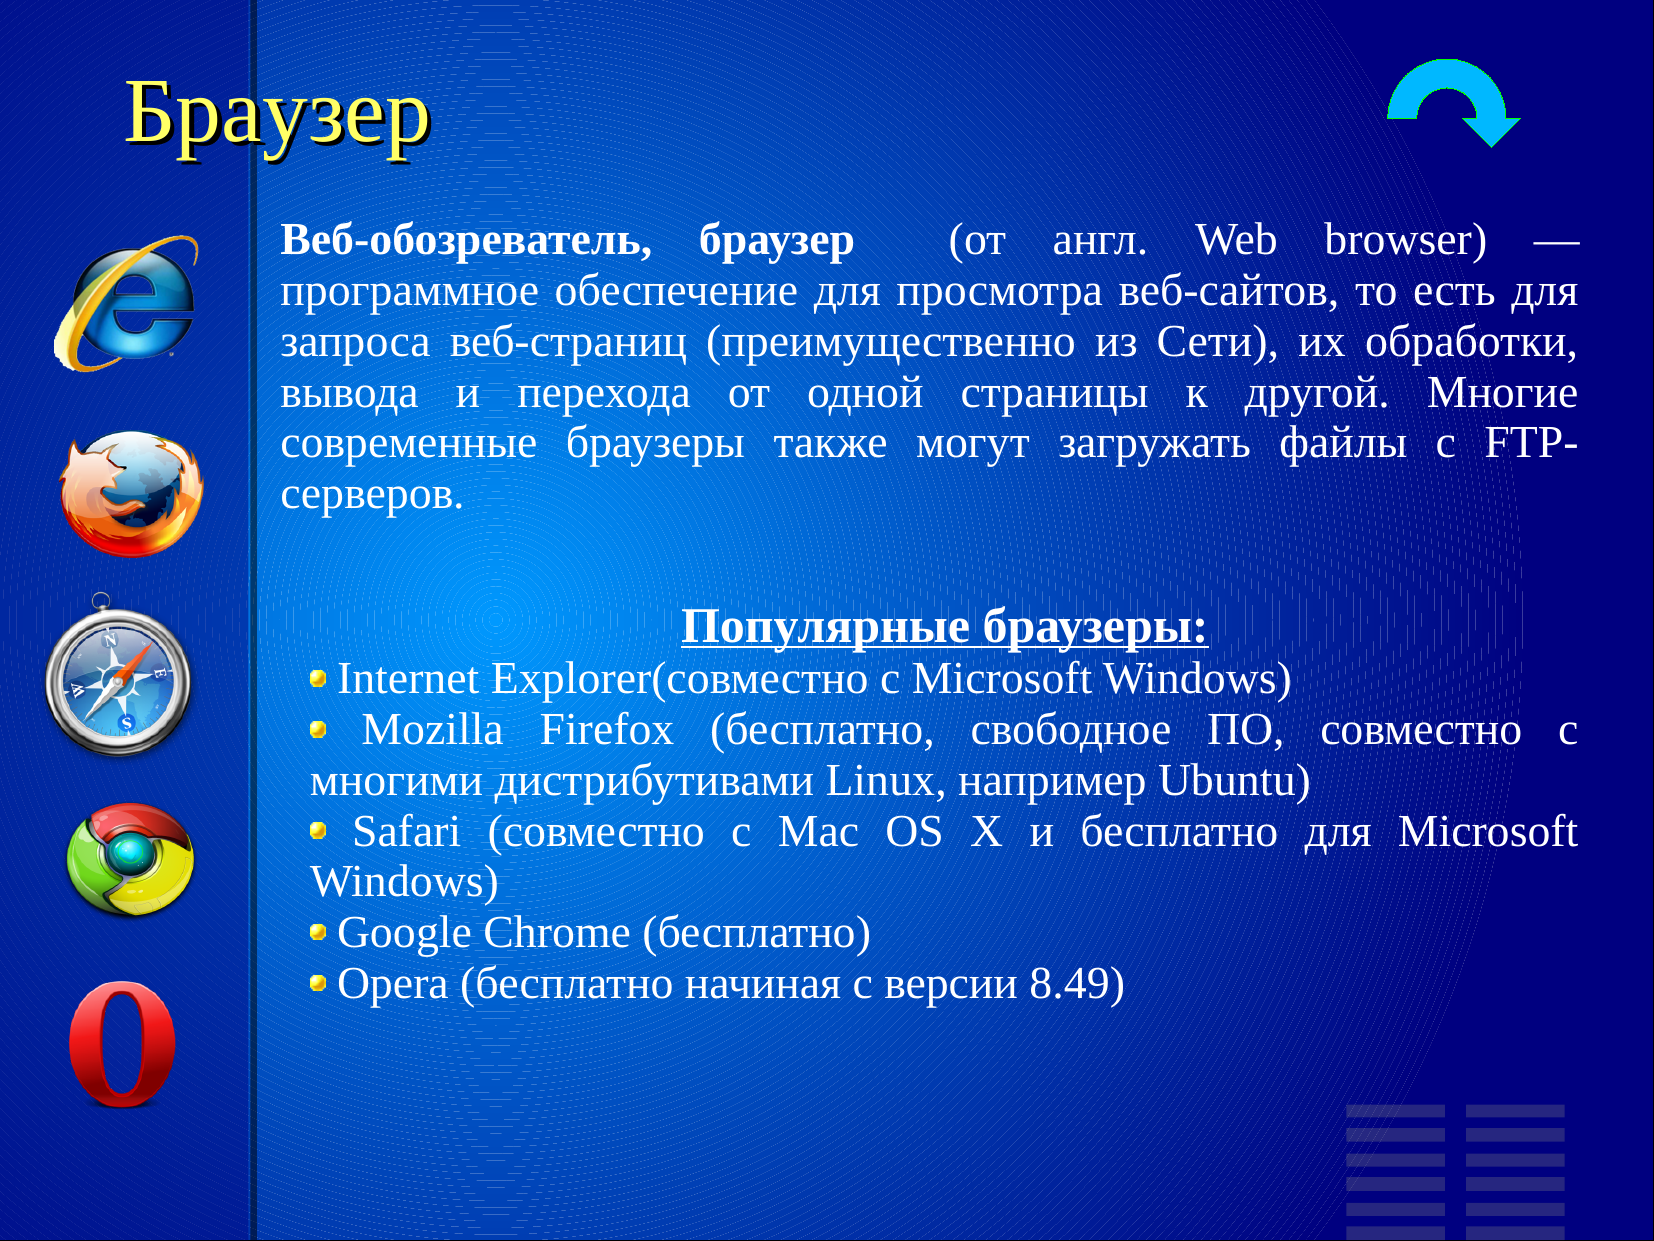

# Браузер
Веб-обозреватель, браузер (от англ. Web browser) — программное обеспечение для просмотра веб-сайтов, то есть для запроса веб-страниц (преимущественно из Сети), их обработки, вывода и перехода от одной страницы к другой. Многие современные браузеры также могут загружать файлы с FTP-серверов.
Популярные браузеры:
 Internet Explorer(совместно с Microsoft Windows)
 Mozilla Firefox (бесплатно, свободное ПО, совместно с многими дистрибутивами Linux, например Ubuntu)
 Safari (совместно с Mac OS X и бесплатно для Microsoft Windows)
 Google Chrome (бесплатно)
 Opera (бесплатно начиная с версии 8.49)